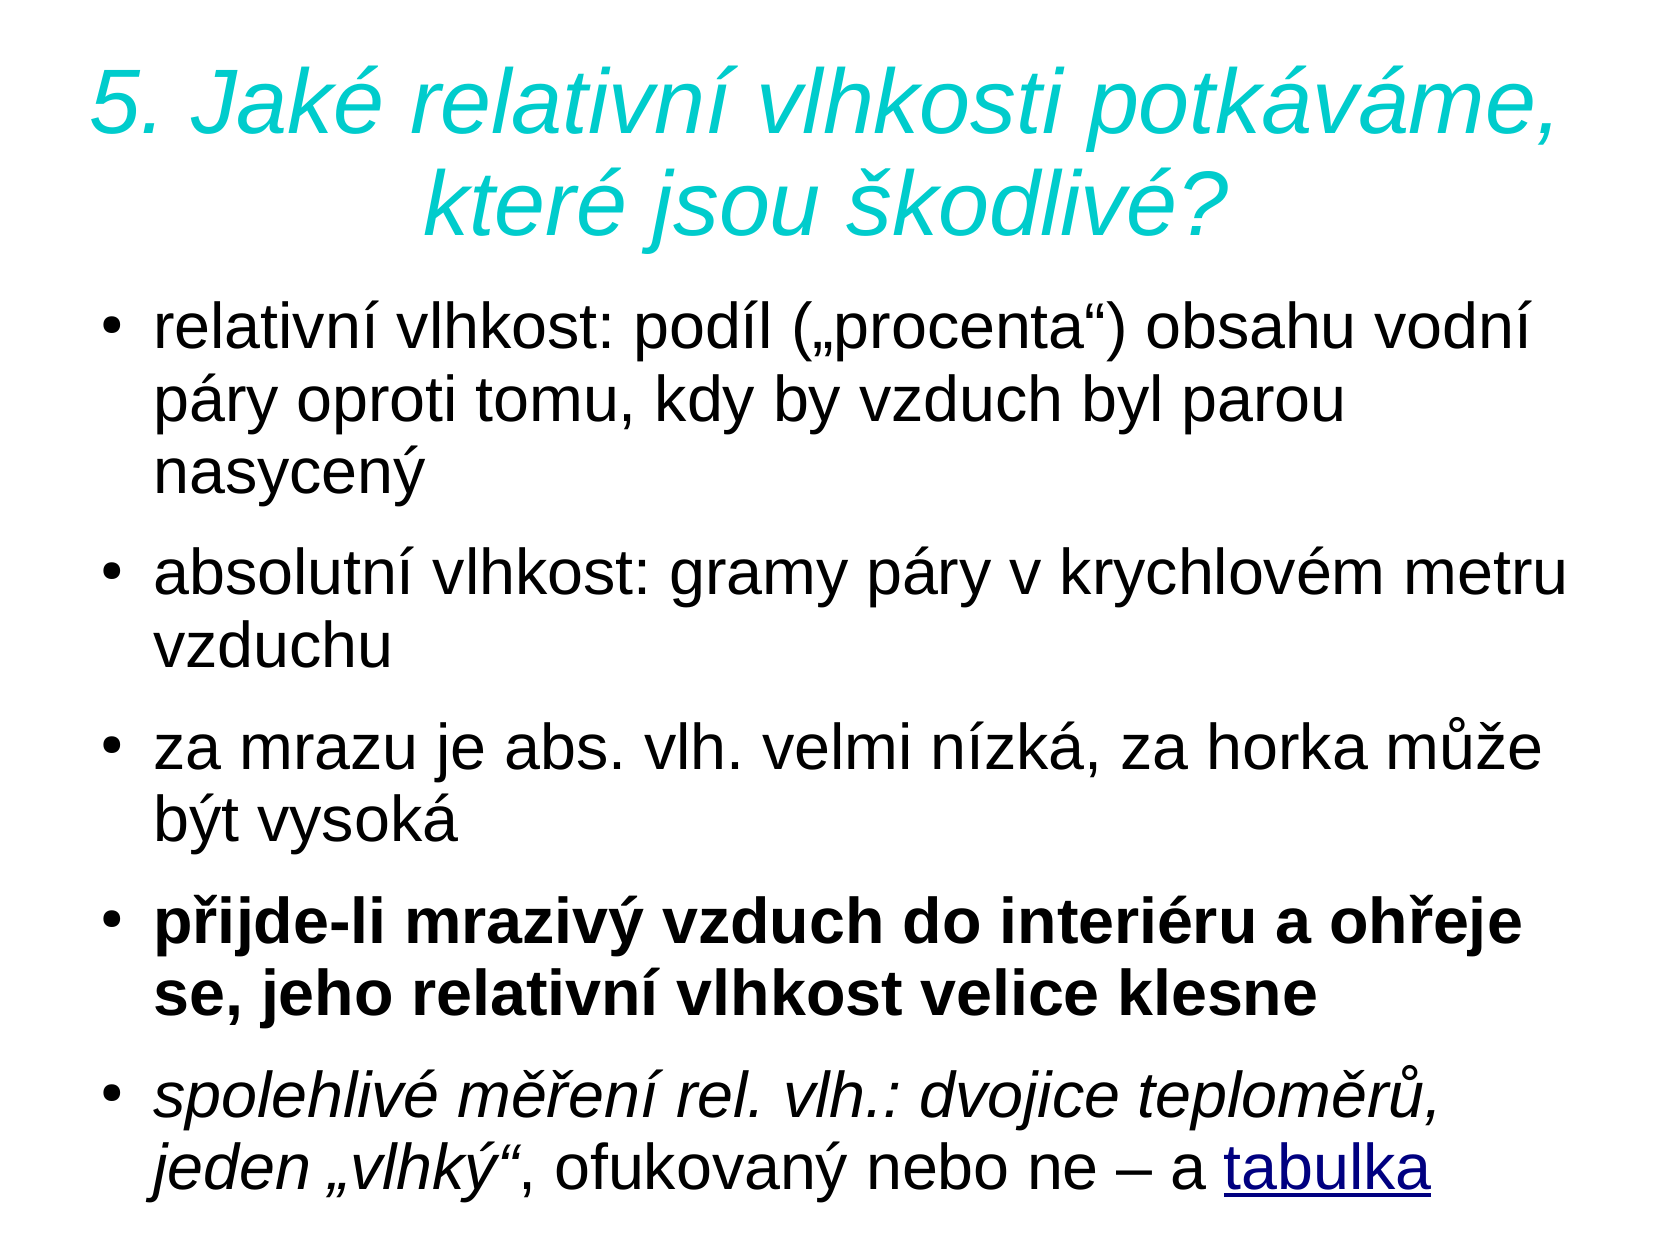

# 5. Jaké relativní vlhkosti potkáváme, které jsou škodlivé?
relativní vlhkost: podíl („procenta“) obsahu vodní páry oproti tomu, kdy by vzduch byl parou nasycený
absolutní vlhkost: gramy páry v krychlovém metru vzduchu
za mrazu je abs. vlh. velmi nízká, za horka může být vysoká
přijde-li mrazivý vzduch do interiéru a ohřeje se, jeho relativní vlhkost velice klesne
spolehlivé měření rel. vlh.: dvojice teploměrů, jeden „vlhký“, ofukovaný nebo ne – a tabulka